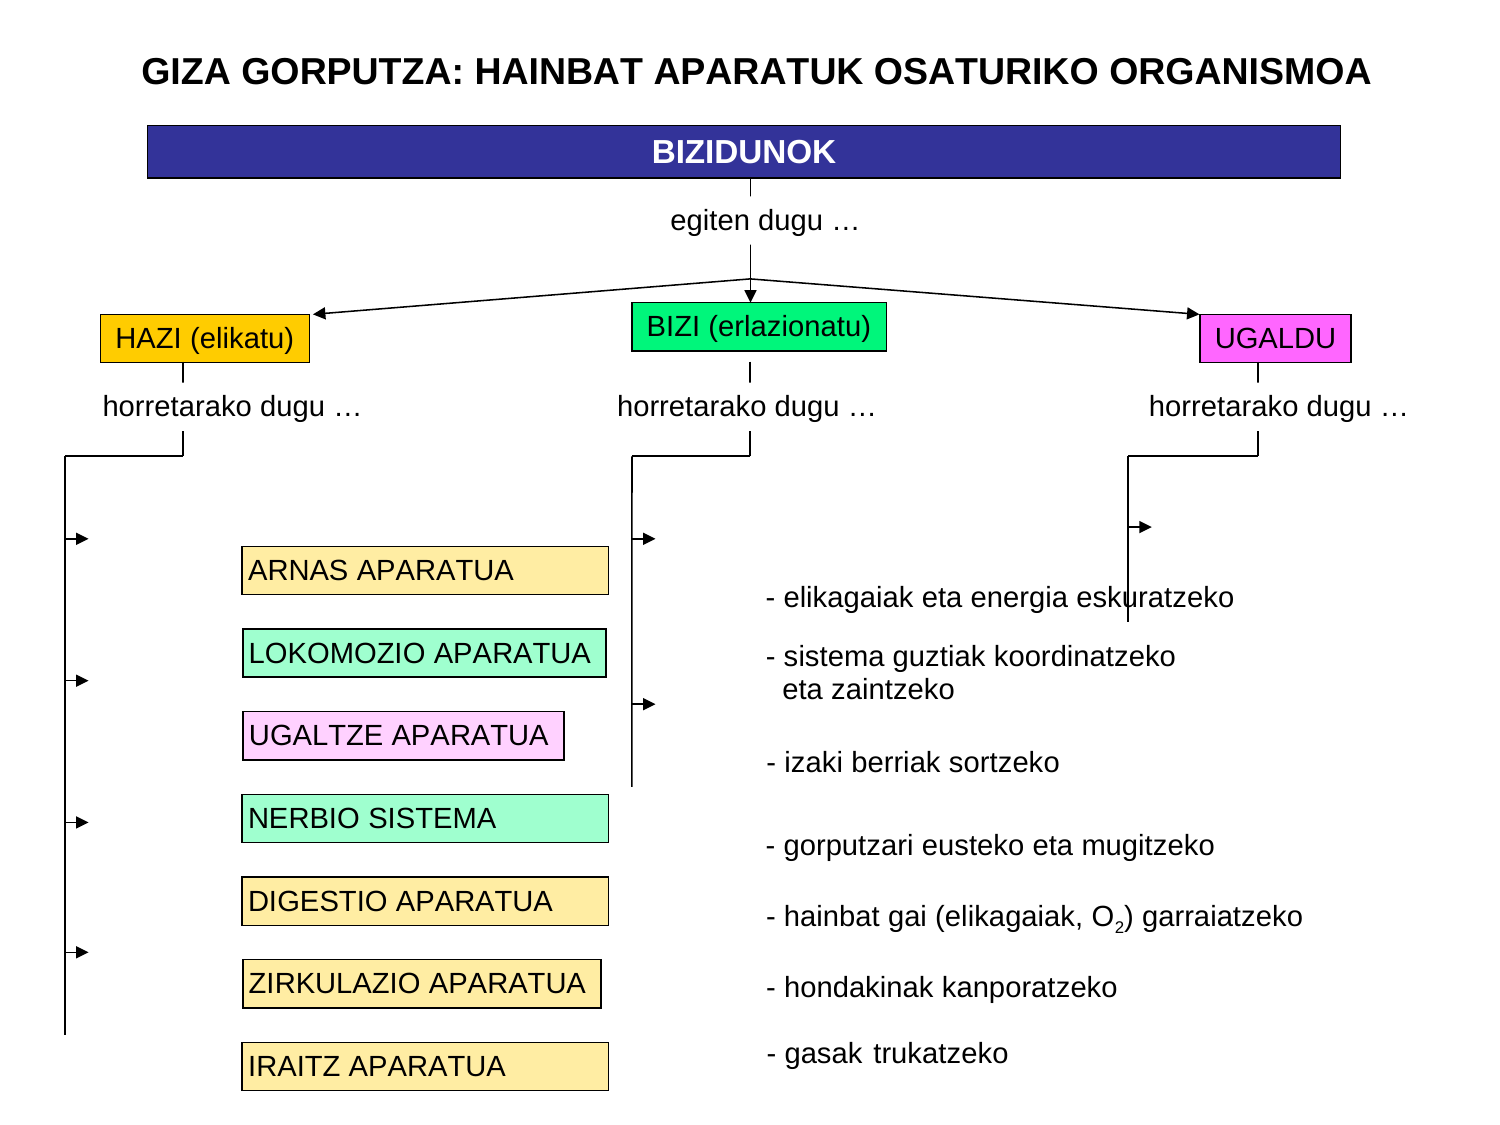

GIZA GORPUTZA: HAINBAT APARATUK OSATURIKO ORGANISMOA
BIZIDUNOK
egiten dugu …
BIZI (erlazionatu)
HAZI (elikatu)
UGALDU
horretarako dugu …
horretarako dugu …
horretarako dugu …
ARNAS APARATUA
- elikagaiak eta energia eskuratzeko
LOKOMOZIO APARATUA
- sistema guztiak koordinatzeko
 eta zaintzeko
UGALTZE APARATUA
- izaki berriak sortzeko
NERBIO SISTEMA
- gorputzari eusteko eta mugitzeko
DIGESTIO APARATUA
- hainbat gai (elikagaiak, O2) garraiatzeko
ZIRKULAZIO APARATUA
- hondakinak kanporatzeko
- gasak trukatzeko
IRAITZ APARATUA